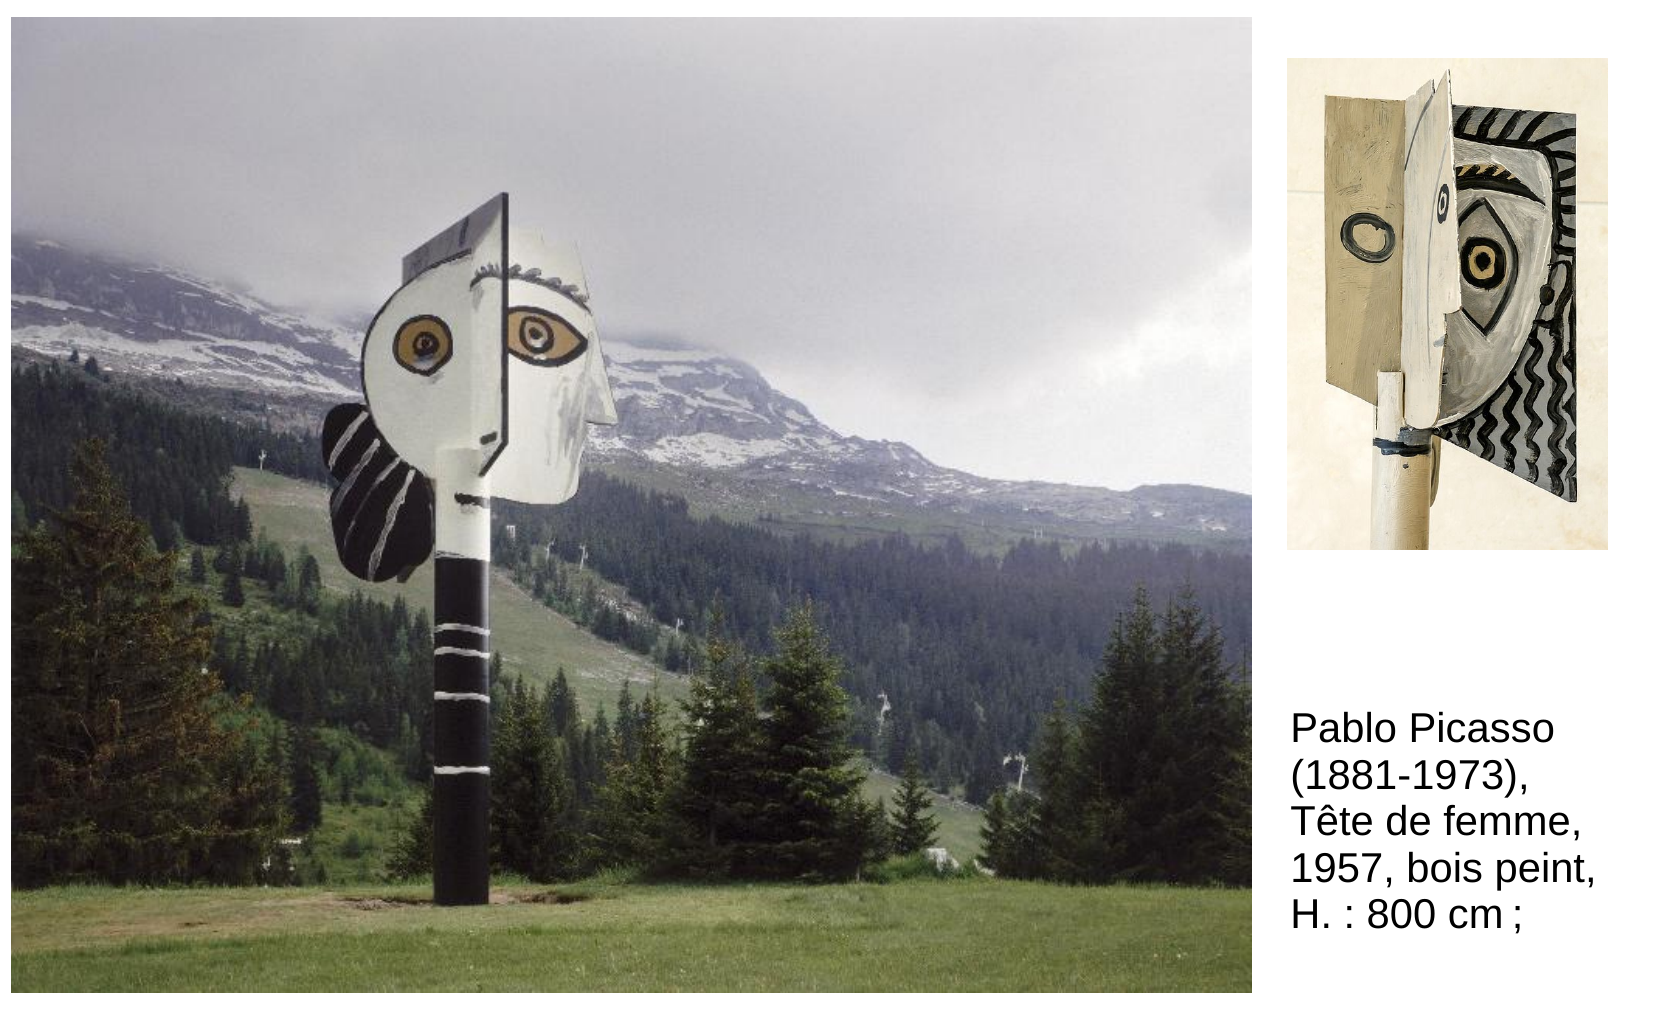

Pablo Picasso (1881-1973), Tête de femme, 1957, bois peint, H. : 800 cm ;